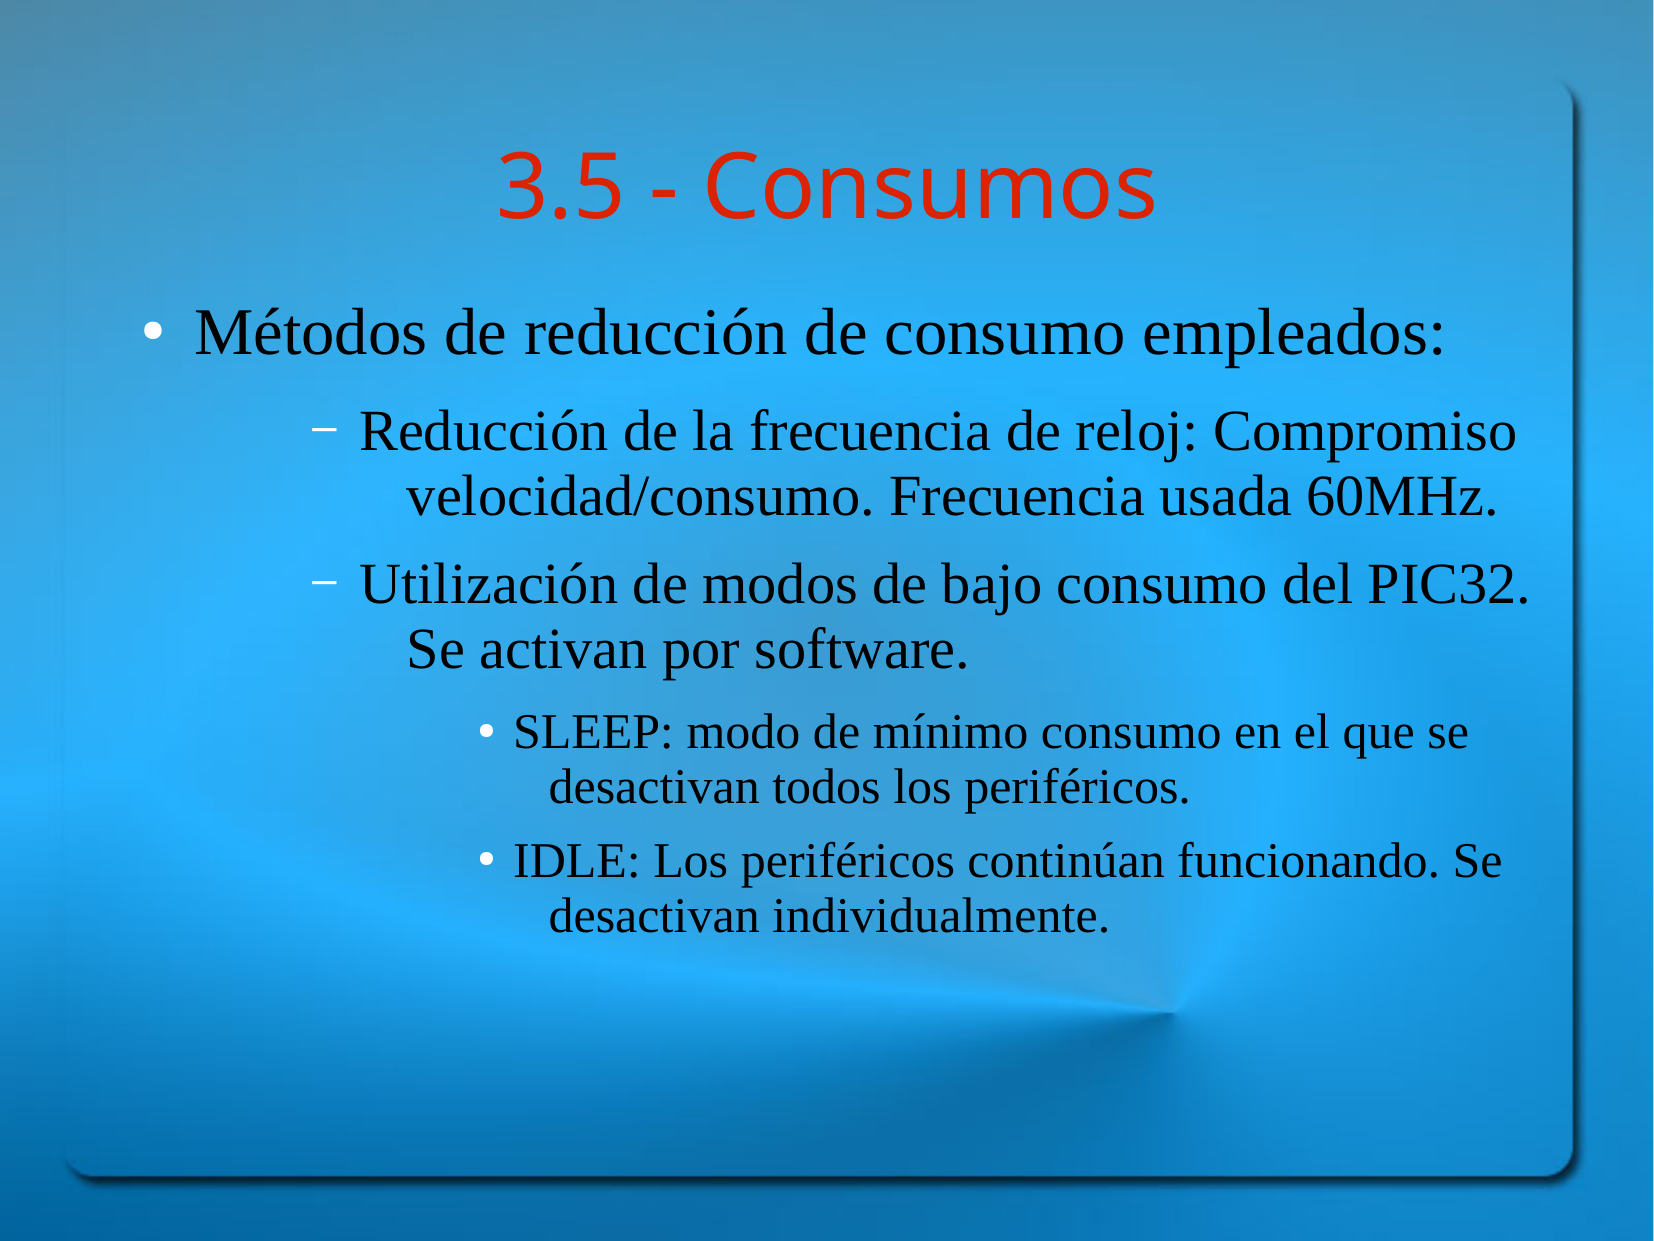

# 3.5 - Consumos
Métodos de reducción de consumo empleados:
Reducción de la frecuencia de reloj: Compromiso velocidad/consumo. Frecuencia usada 60MHz.
Utilización de modos de bajo consumo del PIC32. Se activan por software.
SLEEP: modo de mínimo consumo en el que se desactivan todos los periféricos.
IDLE: Los periféricos continúan funcionando. Se desactivan individualmente.